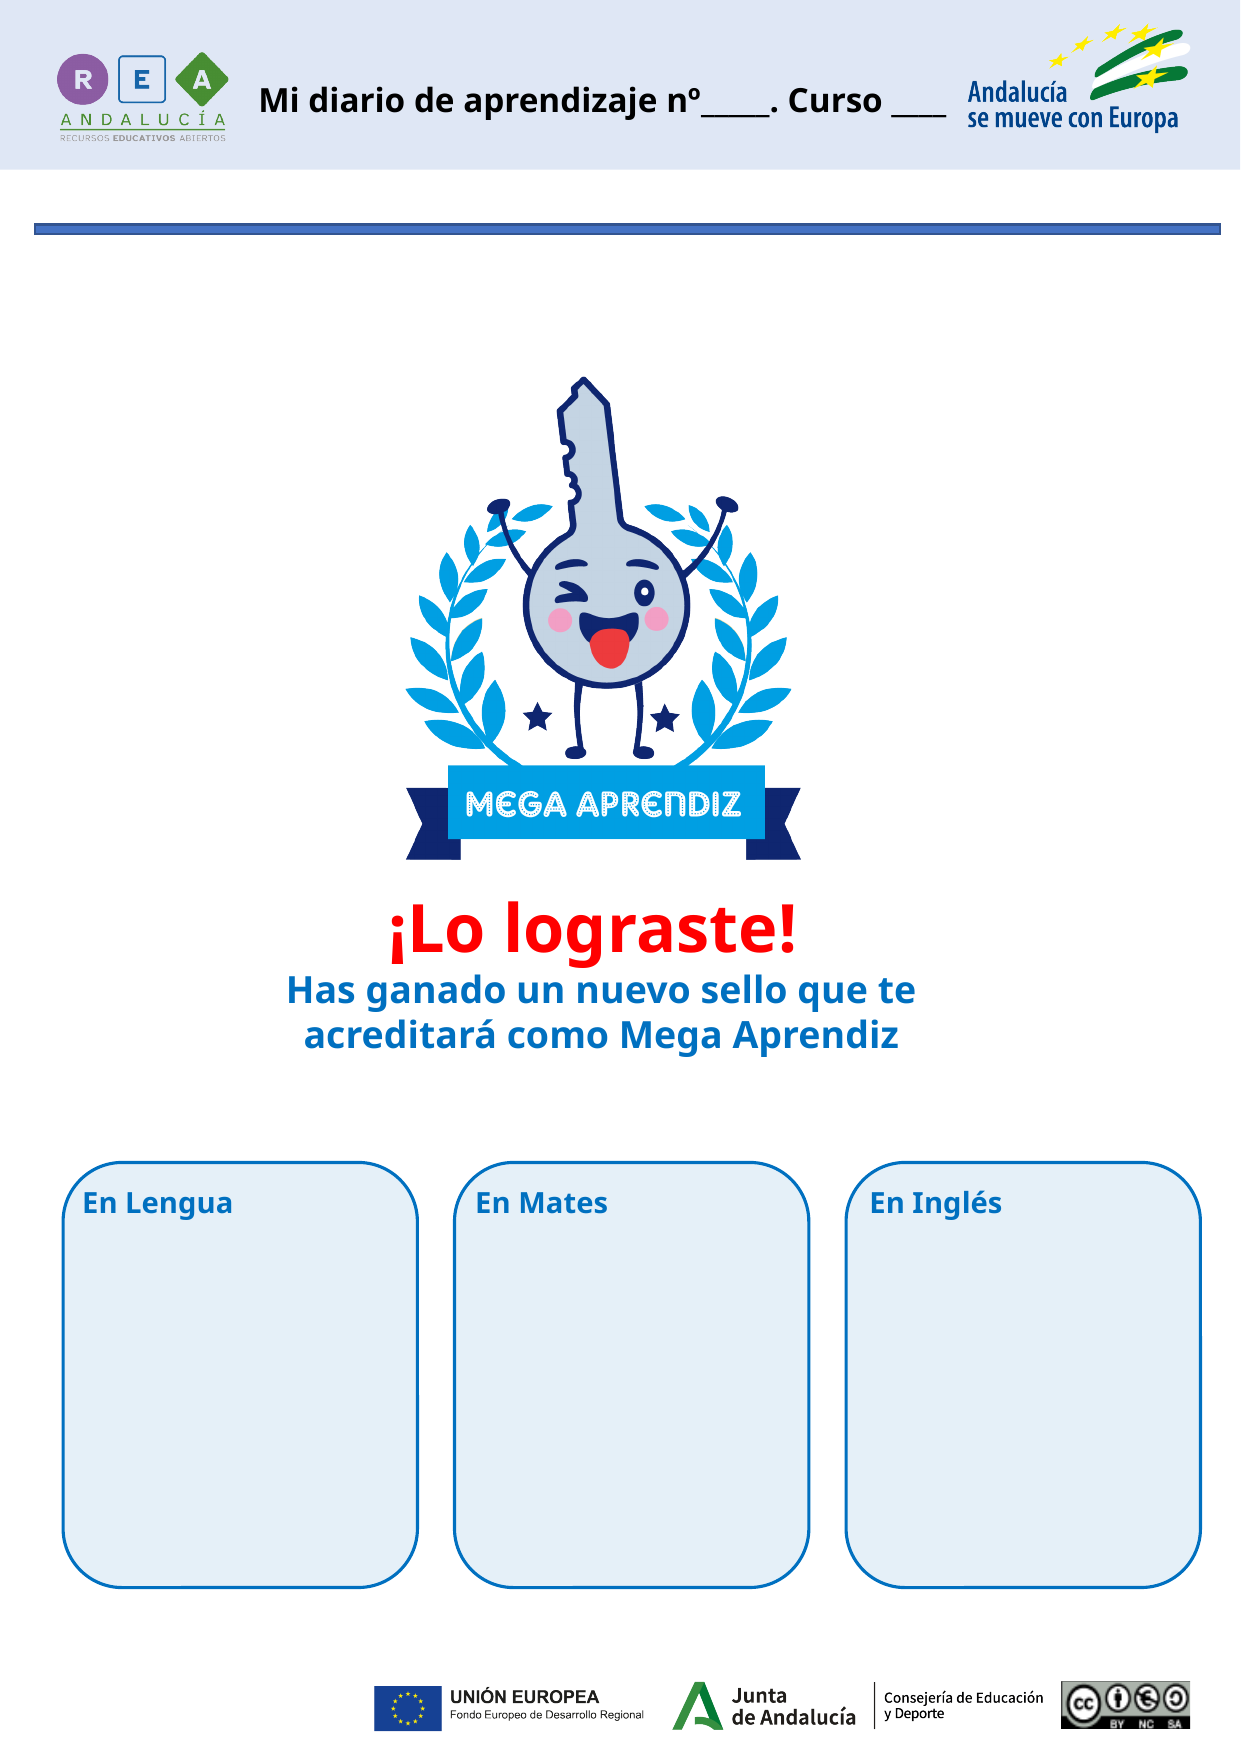

Mi diario de aprendizaje nº_____. Curso ____
¡Lo lograste!
Has ganado un nuevo sello que te acreditará como Mega Aprendiz
En Lengua
En Mates
En Inglés